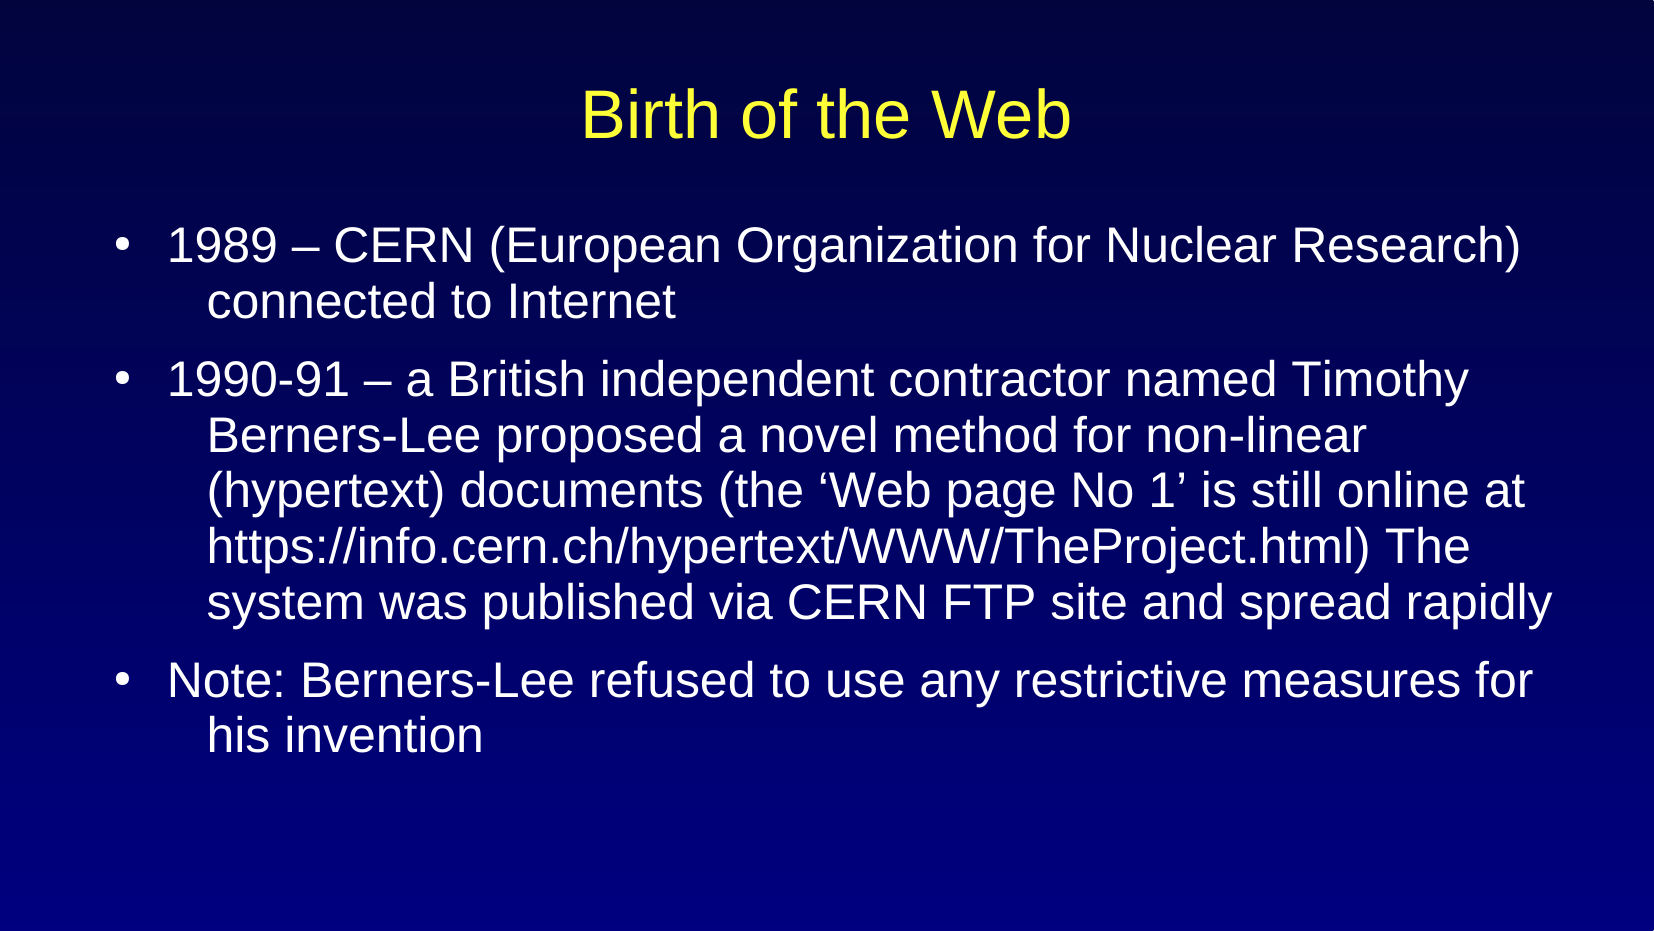

# Birth of the Web
1989 – CERN (European Organization for Nuclear Research) connected to Internet
1990-91 – a British independent contractor named Timothy Berners-Lee proposed a novel method for non-linear (hypertext) documents (the ‘Web page No 1’ is still online at https://info.cern.ch/hypertext/WWW/TheProject.html) The system was published via CERN FTP site and spread rapidly
Note: Berners-Lee refused to use any restrictive measures for his invention